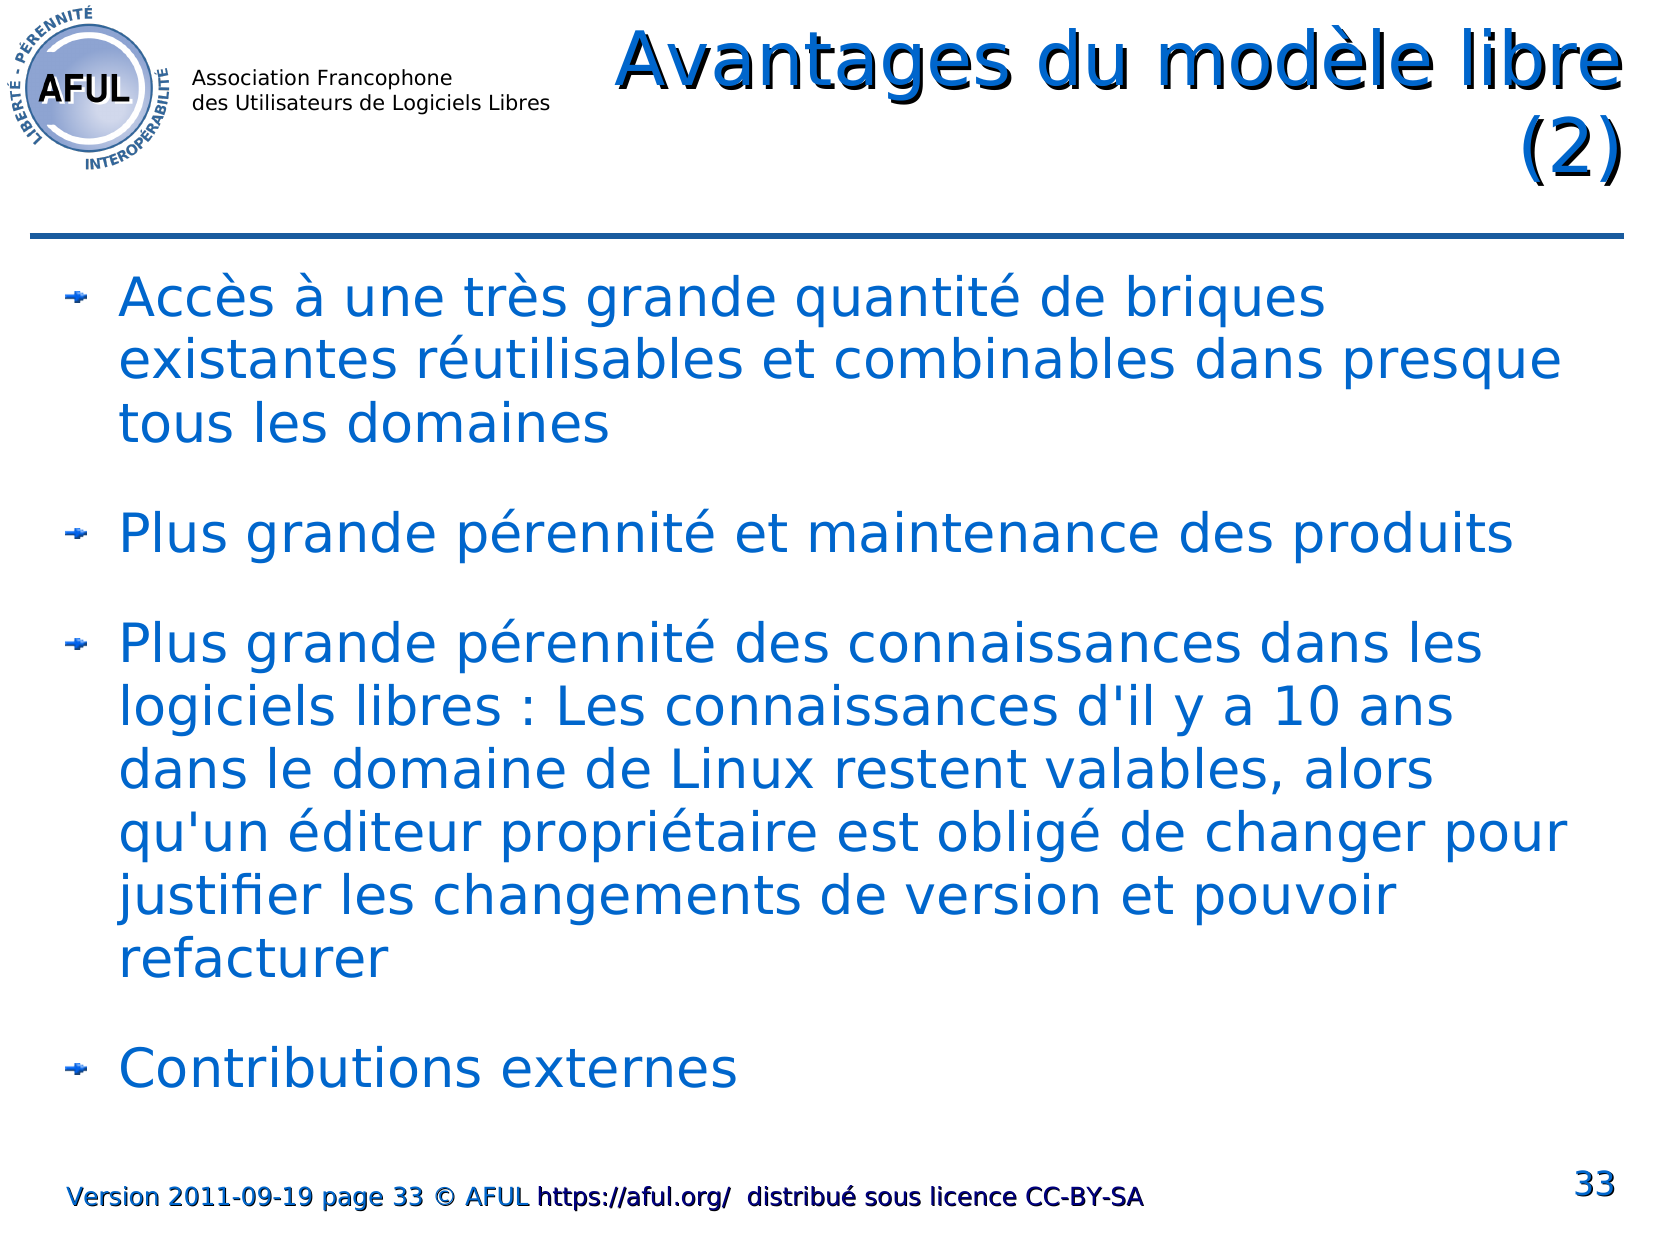

# Avantages du modèle libre (2)
Accès à une très grande quantité de briques existantes réutilisables et combinables dans presque tous les domaines
Plus grande pérennité et maintenance des produits
Plus grande pérennité des connaissances dans les logiciels libres : Les connaissances d'il y a 10 ans dans le domaine de Linux restent valables, alors qu'un éditeur propriétaire est obligé de changer pour justifier les changements de version et pouvoir refacturer
Contributions externes